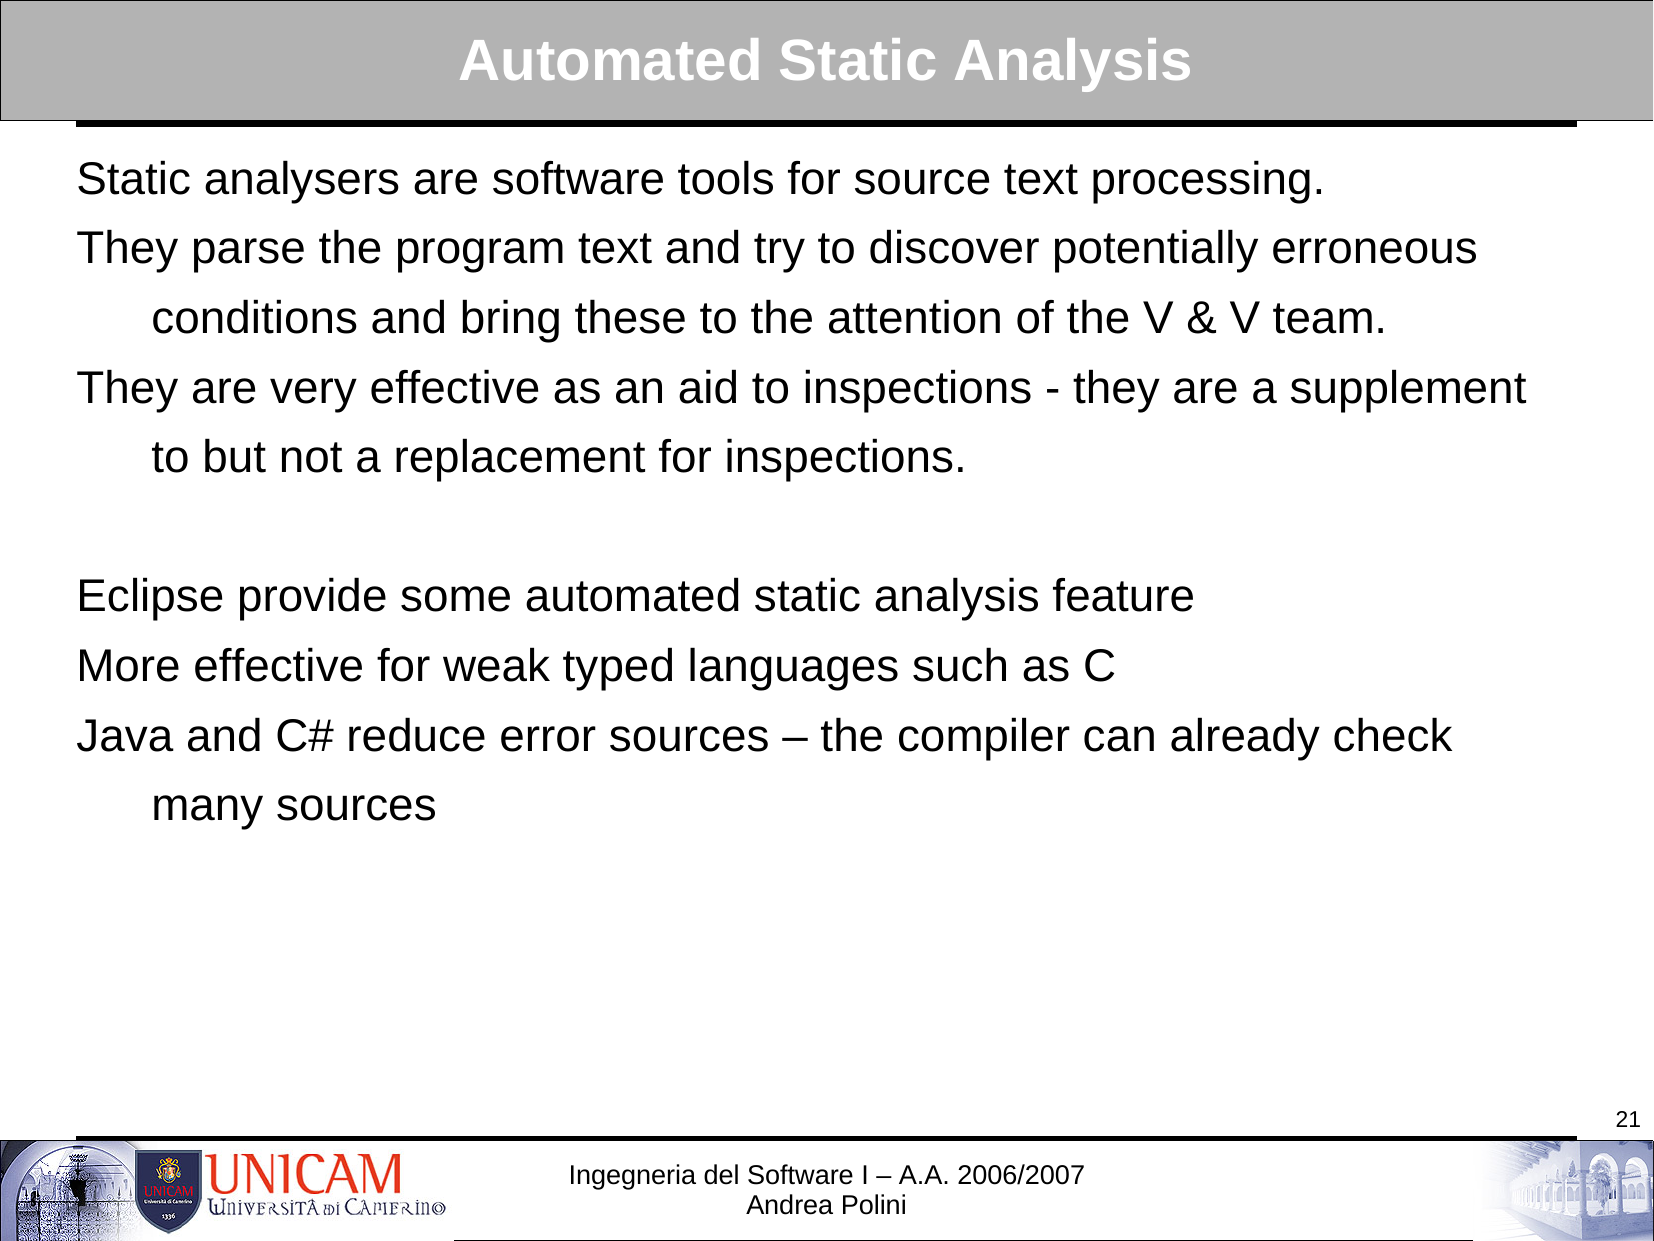

# Automated Static Analysis
Static analysers are software tools for source text processing.
They parse the program text and try to discover potentially erroneous conditions and bring these to the attention of the V & V team.
They are very effective as an aid to inspections - they are a supplement to but not a replacement for inspections.
Eclipse provide some automated static analysis feature
More effective for weak typed languages such as C
Java and C# reduce error sources – the compiler can already check many sources
21